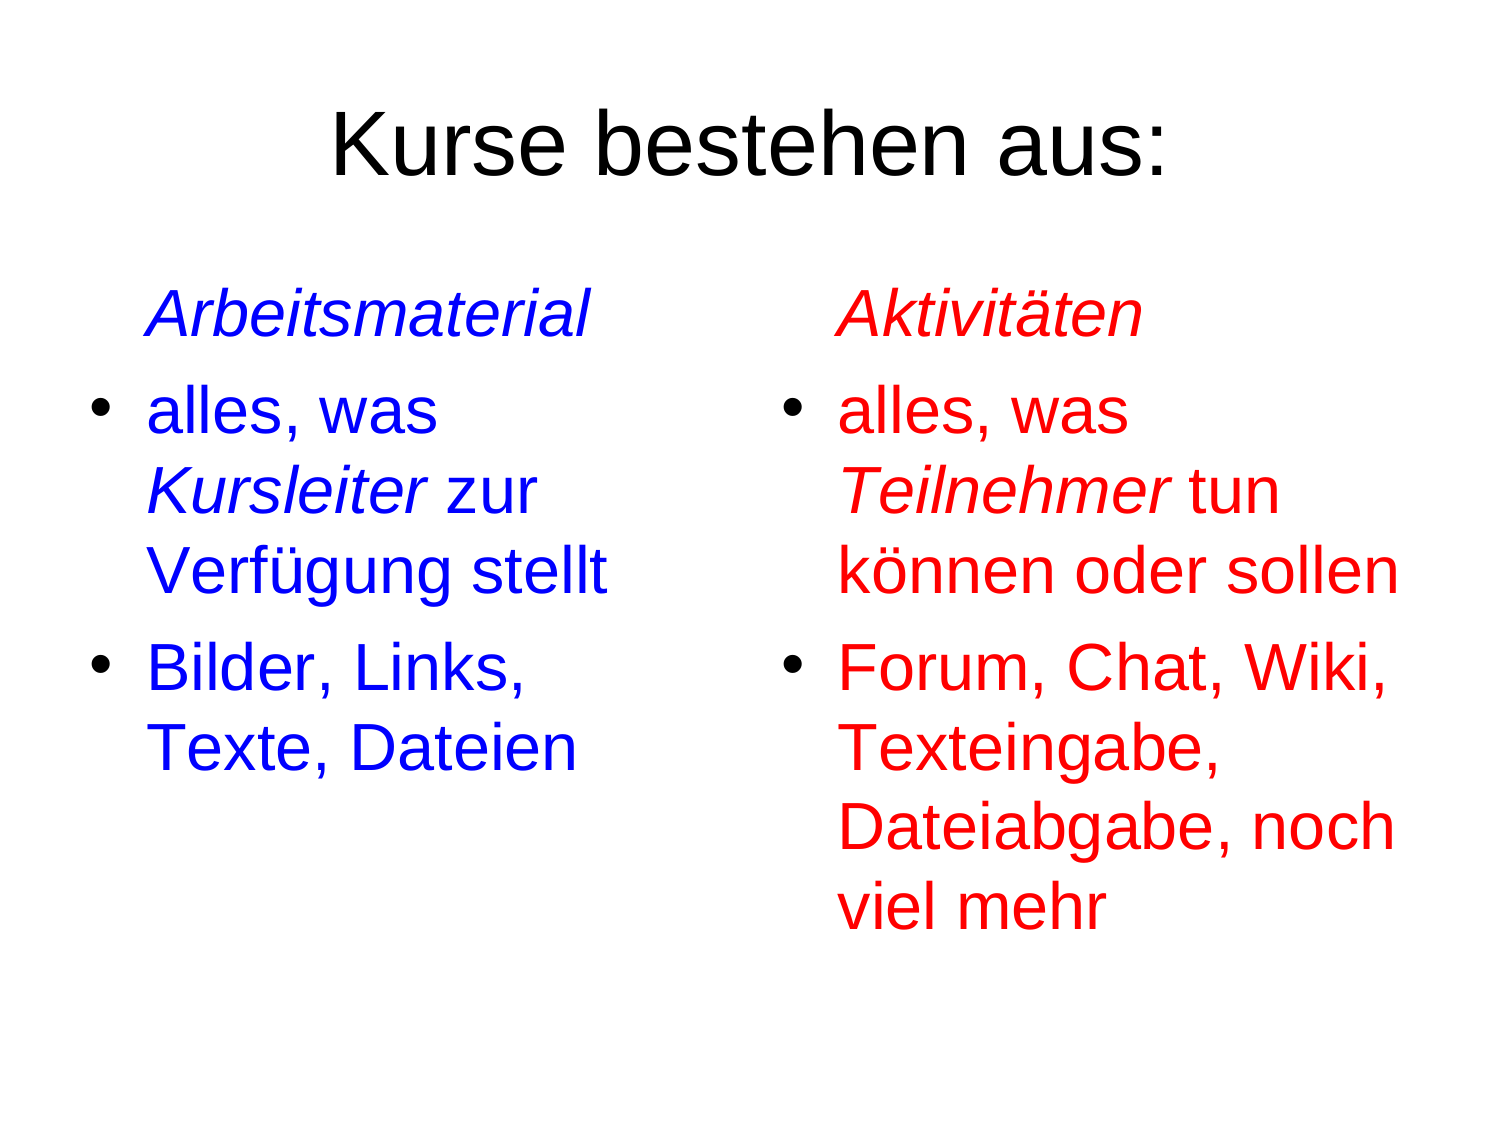

# Kurse bestehen aus:
Arbeitsmaterial
alles, was Kursleiter zur Verfügung stellt
Bilder, Links, Texte, Dateien
Aktivitäten
alles, was Teilnehmer tun können oder sollen
Forum, Chat, Wiki, Texteingabe, Dateiabgabe, noch viel mehr